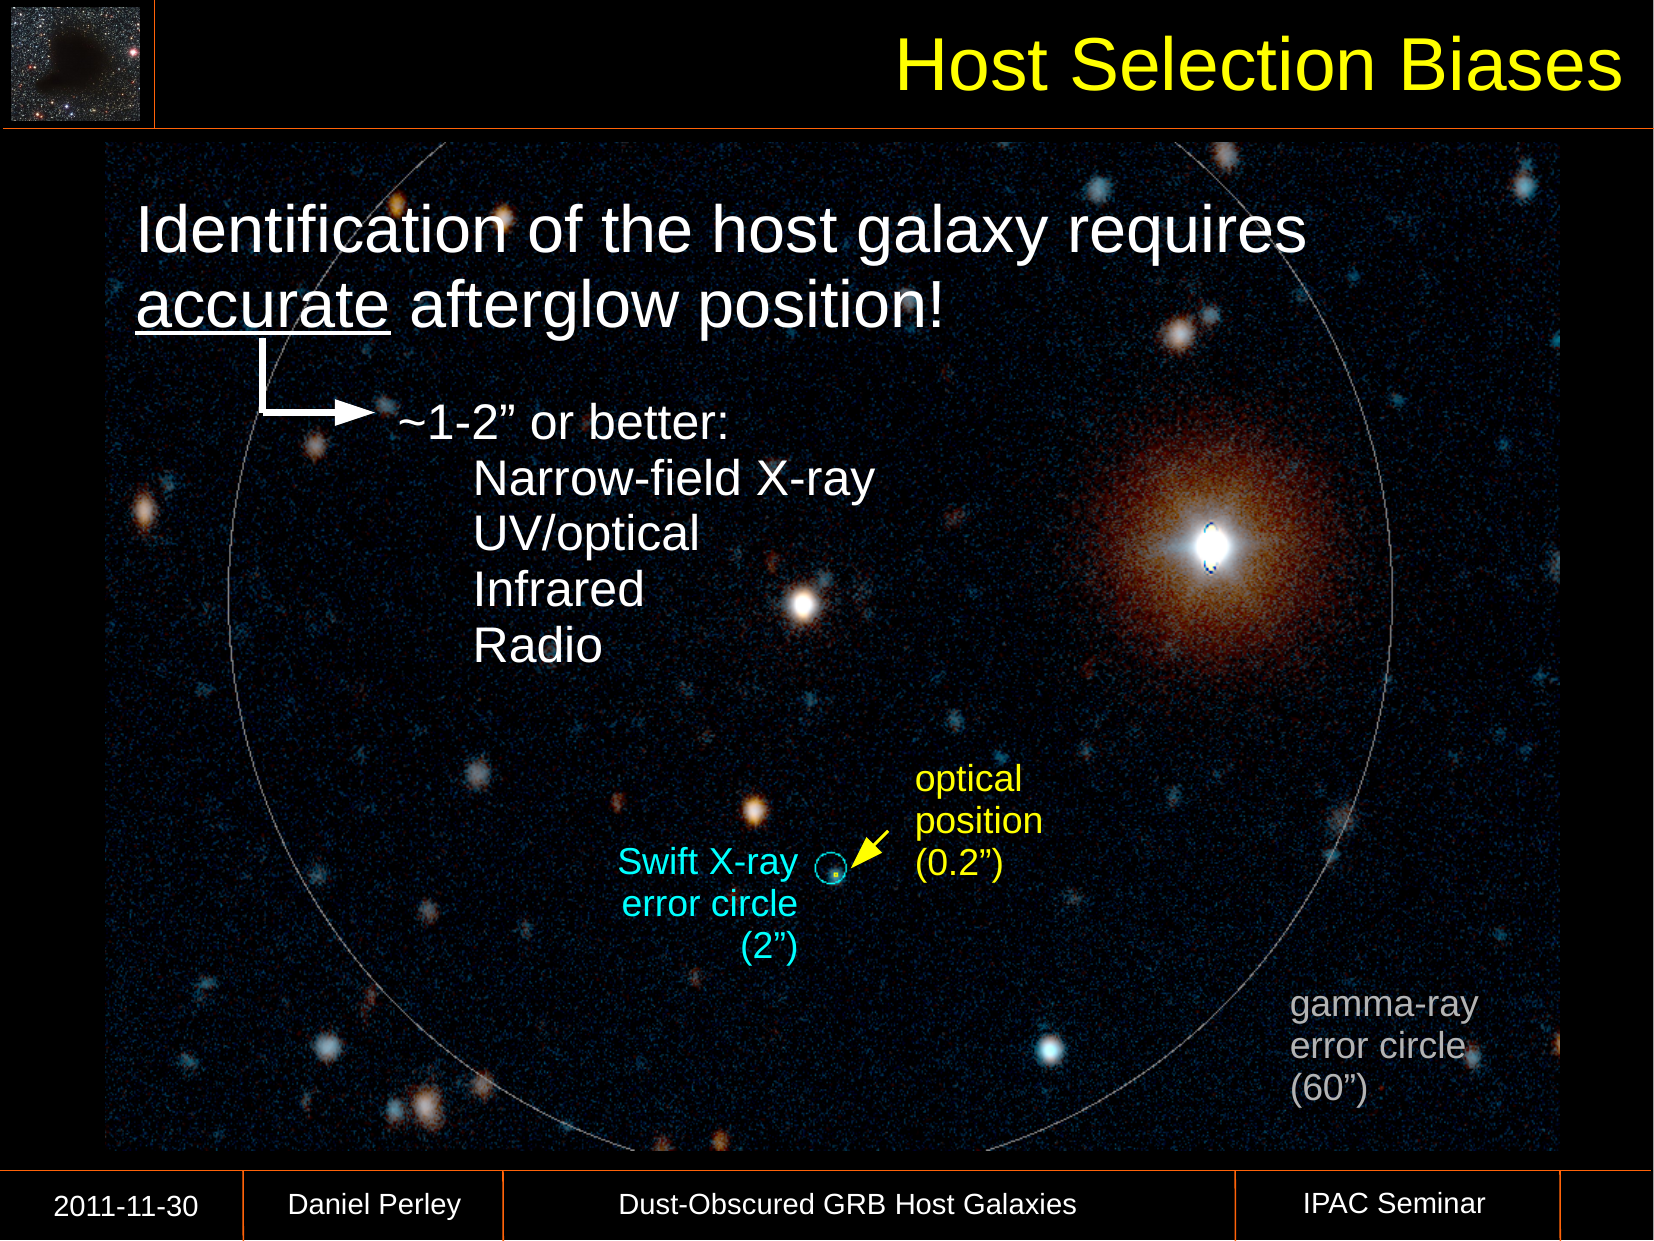

# Host Selection Biases
Identification of the host galaxy requires accurate afterglow position!
~1-2” or better:
	Narrow-field X-ray
	UV/optical
	Infrared
	Radio
optical position
(0.2”)
Swift X-ray
error circle
(2”)
gamma-ray error circle
(60”)
2011-11-30